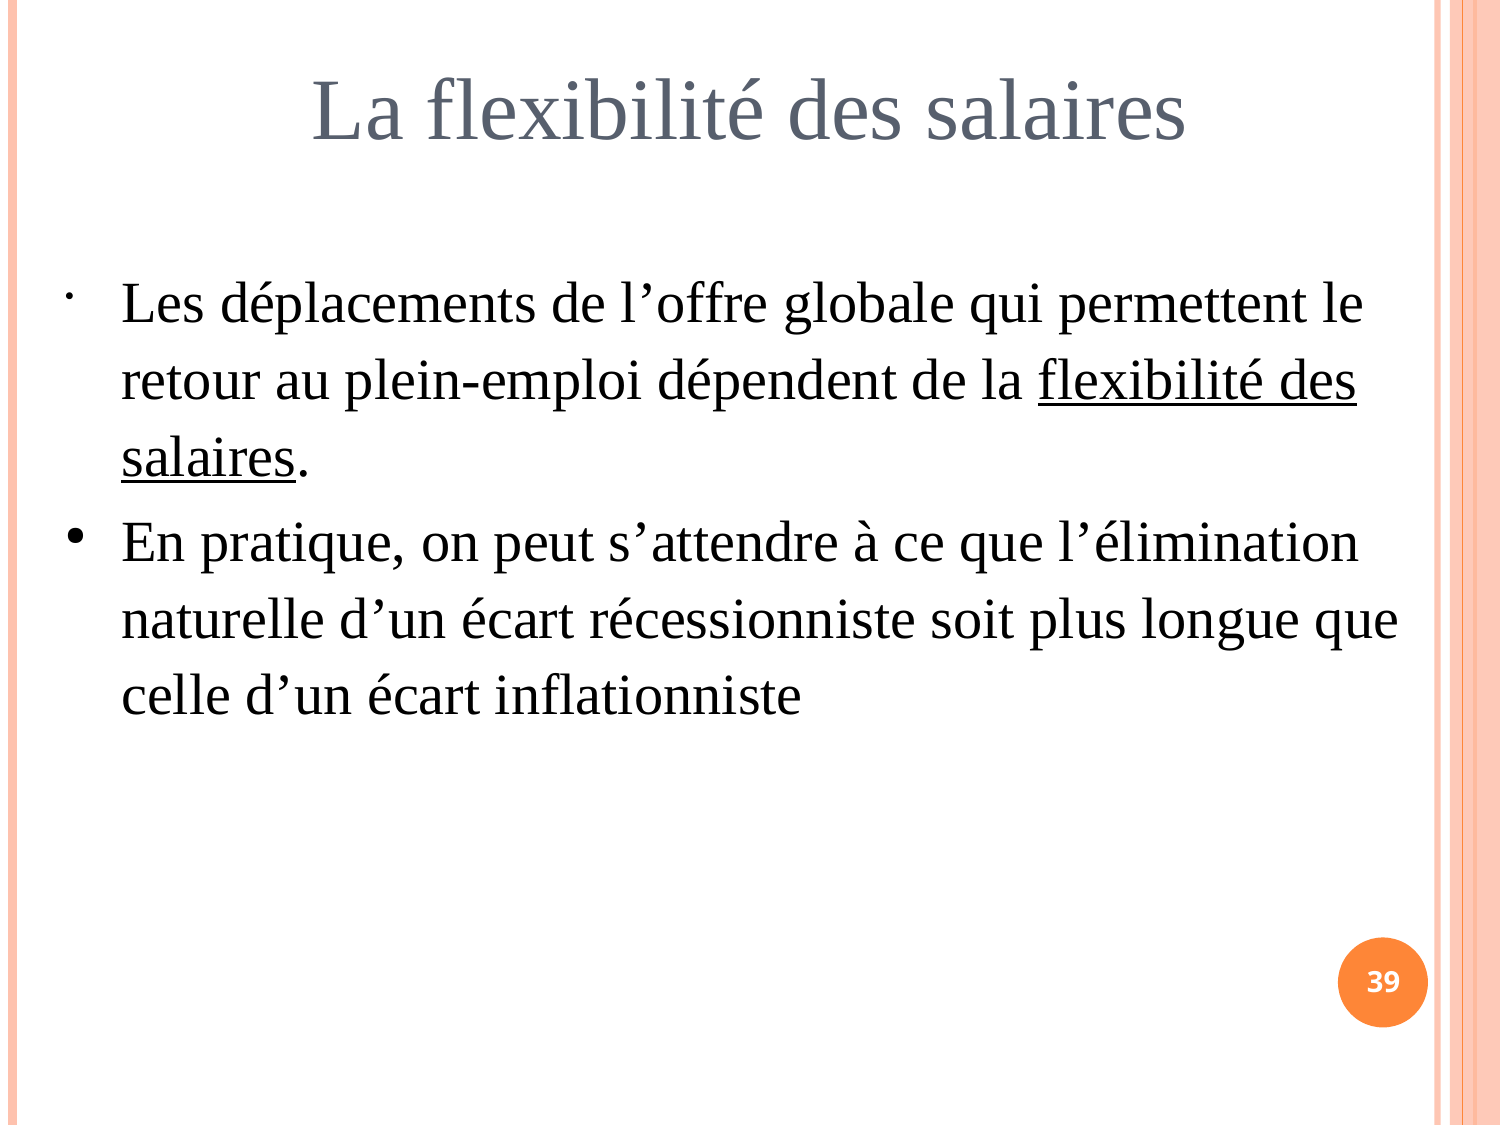

La flexibilité des salaires
Les déplacements de l’offre globale qui permettent le retour au plein-emploi dépendent de la flexibilité des salaires.
En pratique, on peut s’attendre à ce que l’élimination naturelle d’un écart récessionniste soit plus longue que celle d’un écart inflationniste